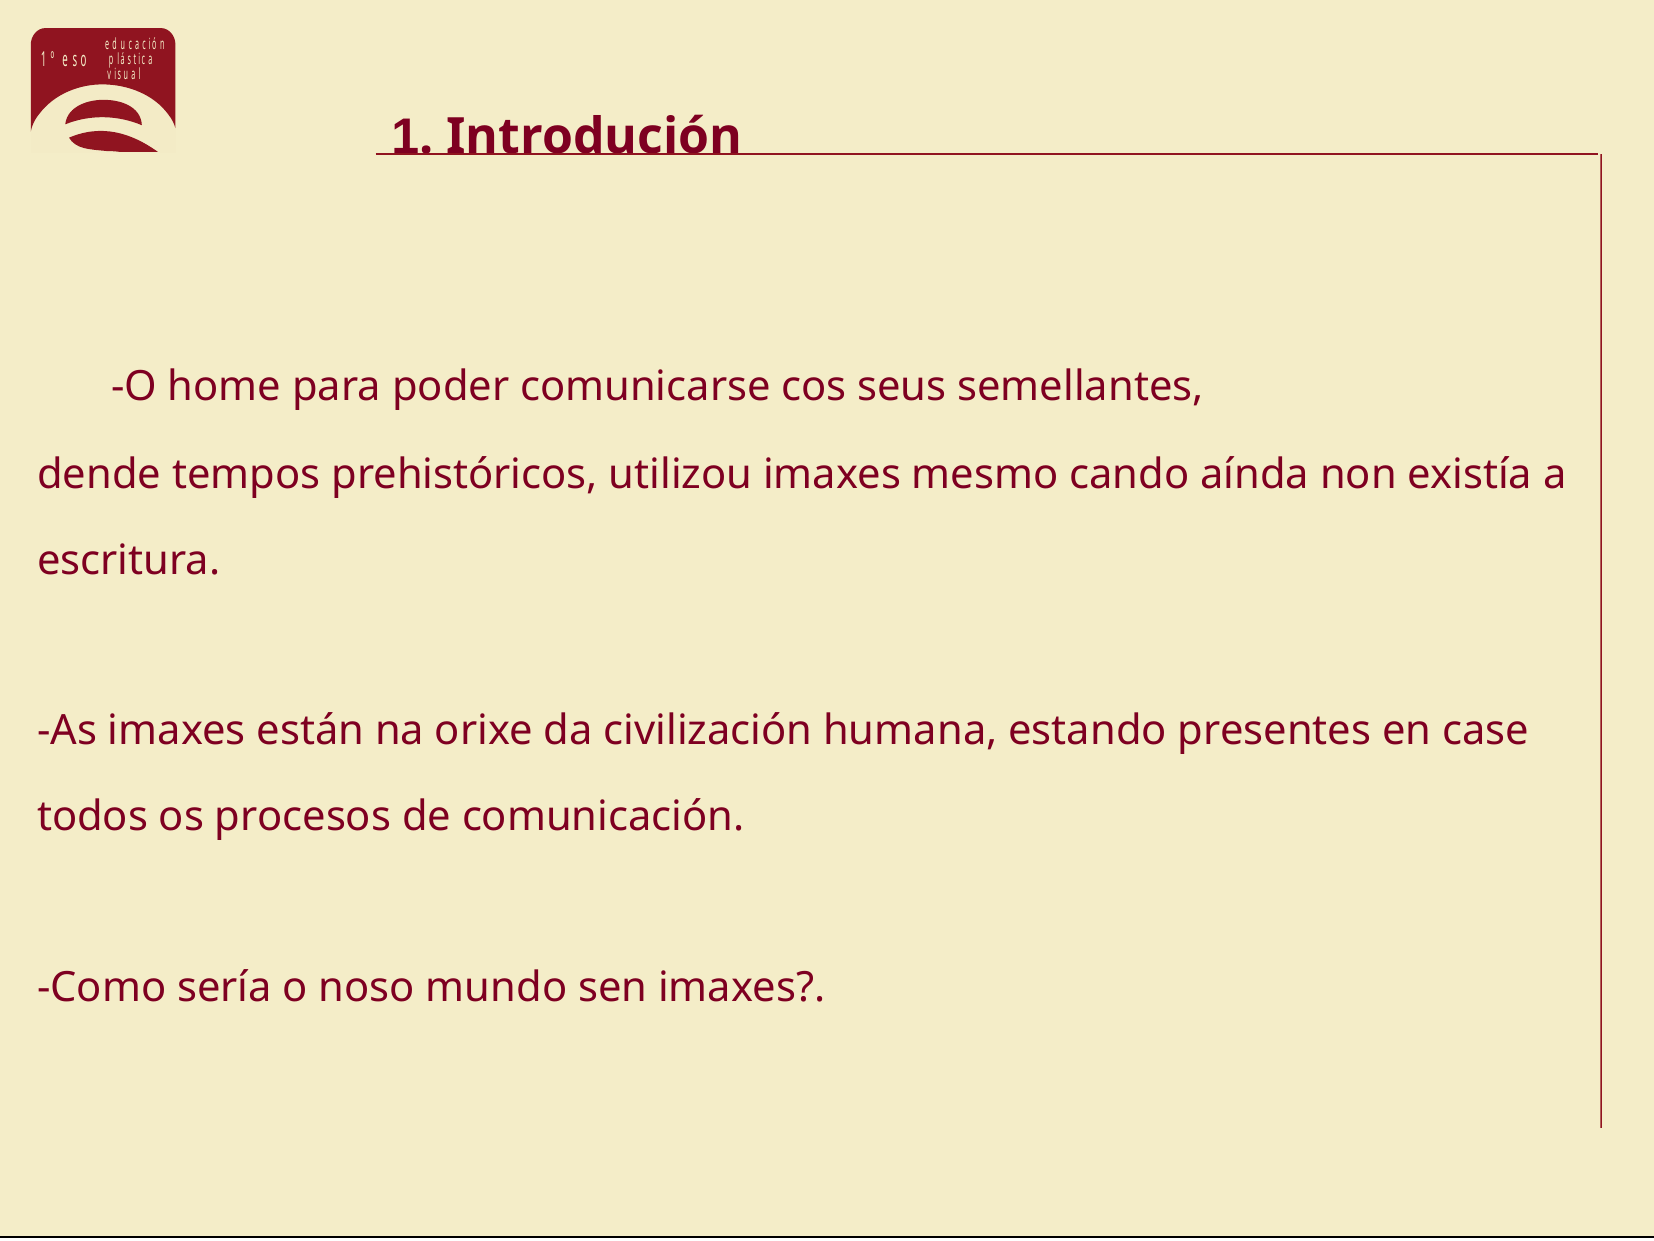

1. Introdución
	-O home para poder comunicarse cos seus semellantes,
dende tempos prehistóricos, utilizou imaxes mesmo cando aínda non existía a escritura.
-As imaxes están na orixe da civilización humana, estando presentes en case todos os procesos de comunicación.
-Como sería o noso mundo sen imaxes?.
#